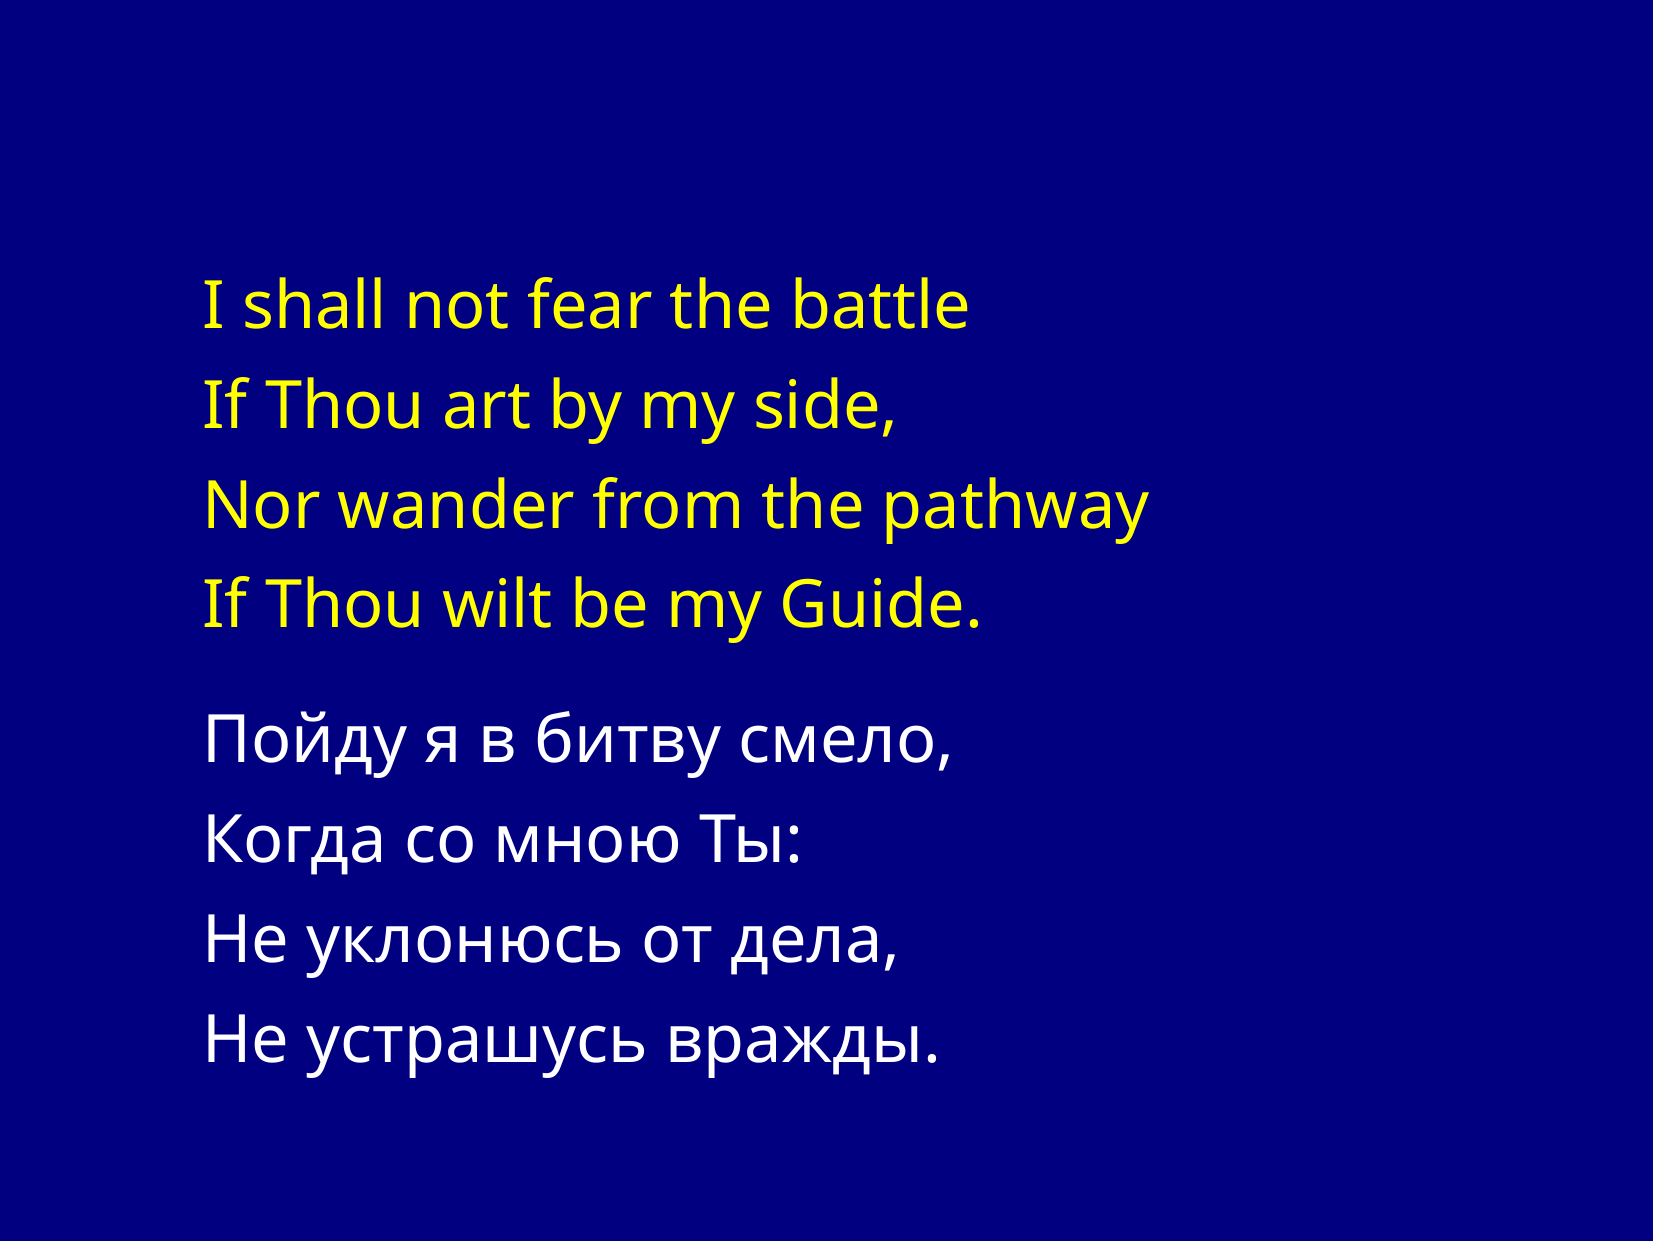

I shall not fear the battle
	If Thou art by my side,
	Nor wander from the pathway
	If Thou wilt be my Guide.
	Пойду я в битву смело,
	Когда со мною Ты:
	Не уклонюсь от дела,
	Не устрашусь вражды.